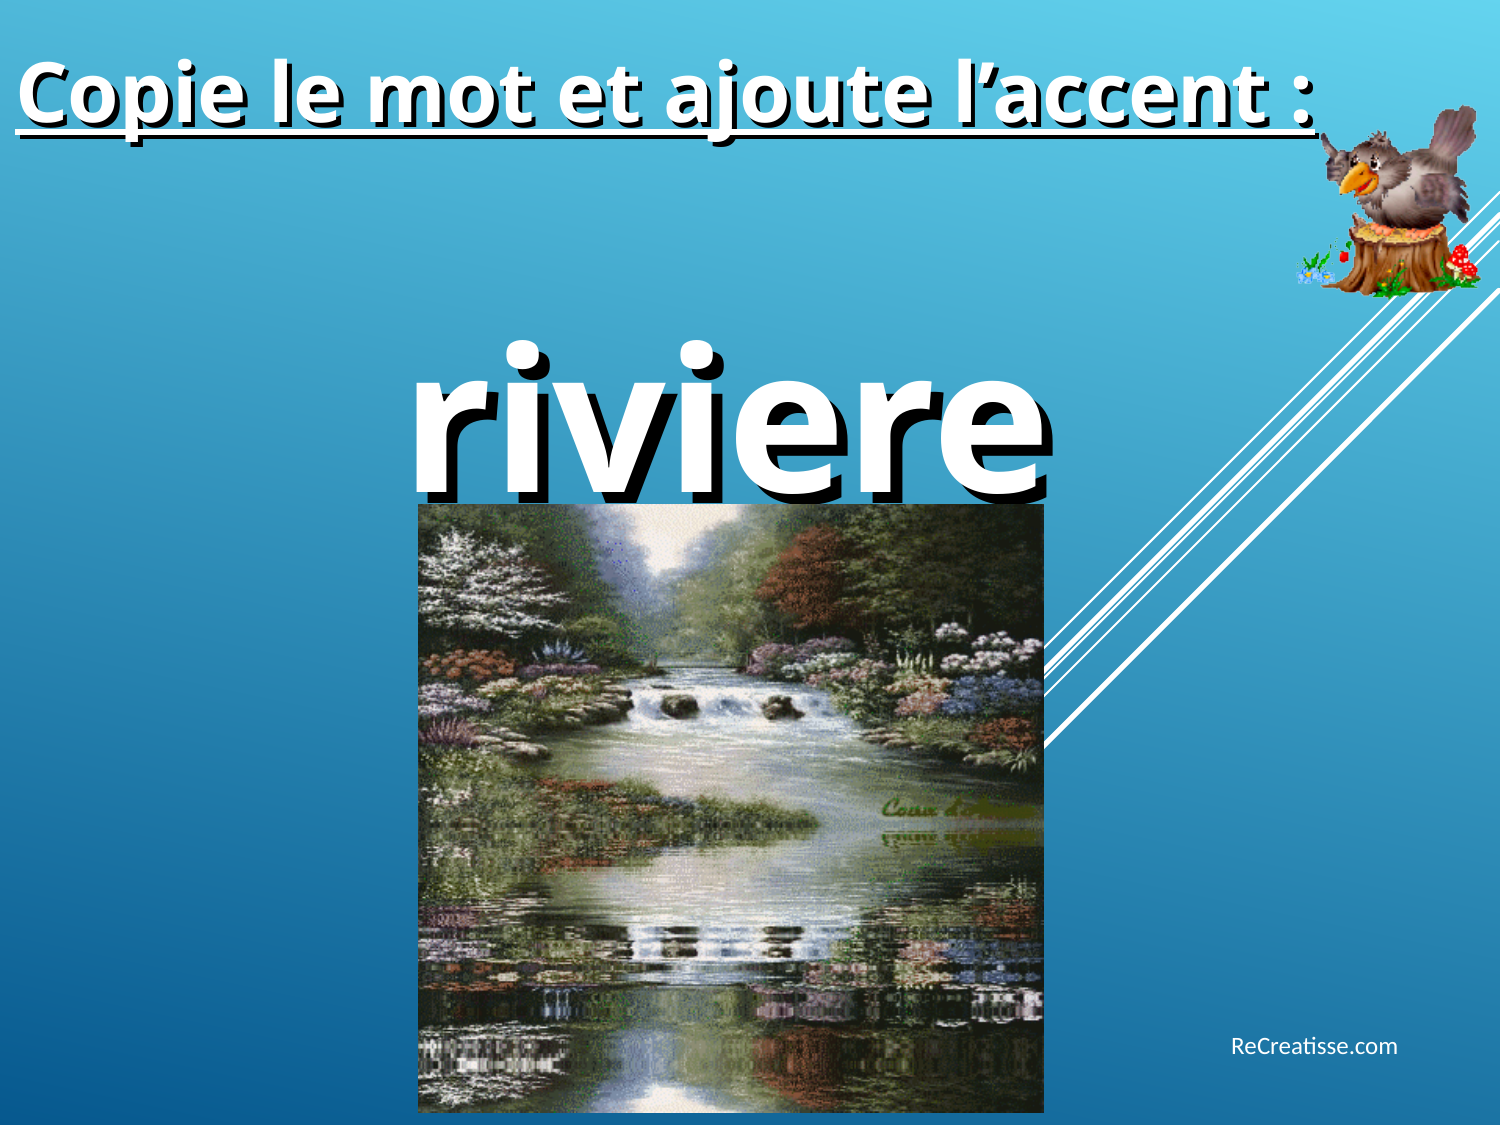

Copie le mot et ajoute l’accent :
riviere
è
ReCreatisse.com